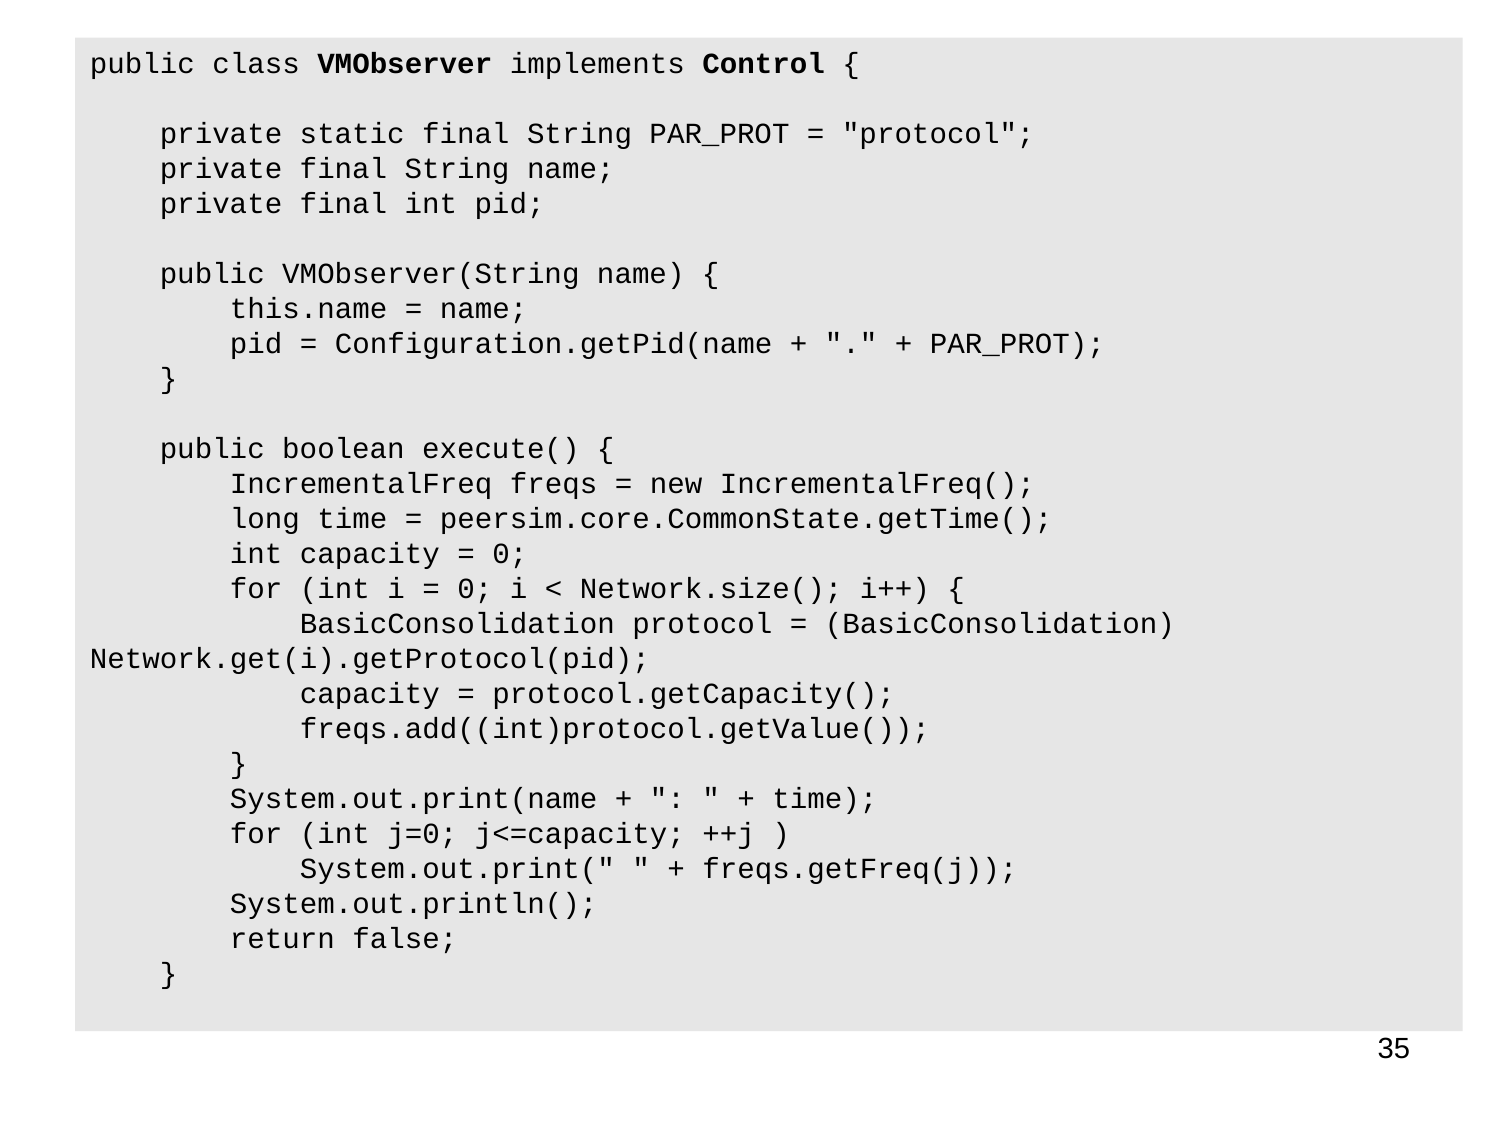

public class VMObserver implements Control {
 private static final String PAR_PROT = "protocol";
 private final String name;
 private final int pid;
 public VMObserver(String name) {
 this.name = name;
 pid = Configuration.getPid(name + "." + PAR_PROT);
 }
 public boolean execute() {
 IncrementalFreq freqs = new IncrementalFreq();
 long time = peersim.core.CommonState.getTime();
 int capacity = 0;
 for (int i = 0; i < Network.size(); i++) {
 BasicConsolidation protocol = (BasicConsolidation) Network.get(i).getProtocol(pid);
 capacity = protocol.getCapacity();
 freqs.add((int)protocol.getValue());
 }
 System.out.print(name + ": " + time);
 for (int j=0; j<=capacity; ++j )
 System.out.print(" " + freqs.getFreq(j));
 System.out.println();
 return false;
 }
35